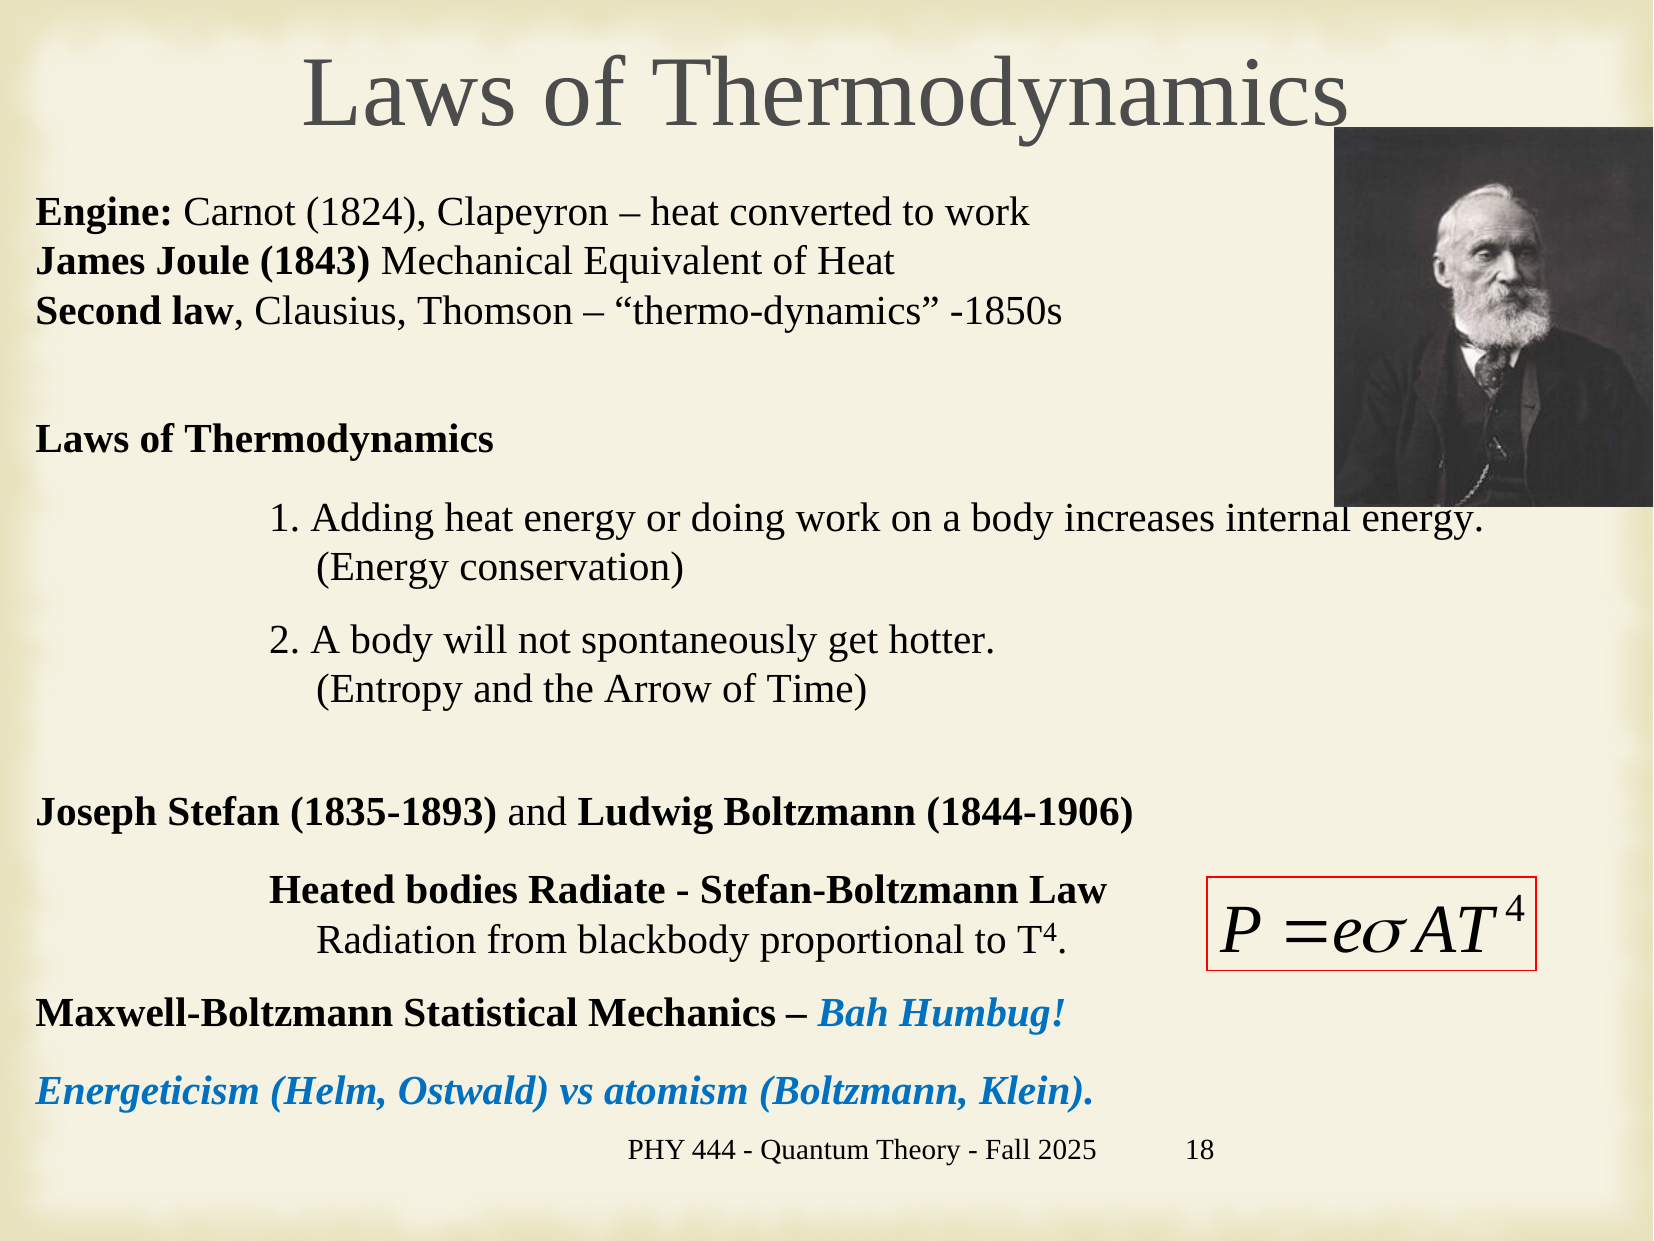

# Laws of Thermodynamics
Engine: Carnot (1824), Clapeyron – heat converted to work
James Joule (1843) Mechanical Equivalent of Heat
Second law, Clausius, Thomson – “thermo-dynamics” -1850s
Laws of Thermodynamics
1. Adding heat energy or doing work on a body increases internal energy.
(Energy conservation)
2. A body will not spontaneously get hotter.
(Entropy and the Arrow of Time)
Joseph Stefan (1835-1893) and Ludwig Boltzmann (1844-1906)
Heated bodies Radiate - Stefan-Boltzmann Law
Radiation from blackbody proportional to T4.
Maxwell-Boltzmann Statistical Mechanics – Bah Humbug!
Energeticism (Helm, Ostwald) vs atomism (Boltzmann, Klein).
PHY 444 - Quantum Theory - Fall 2025